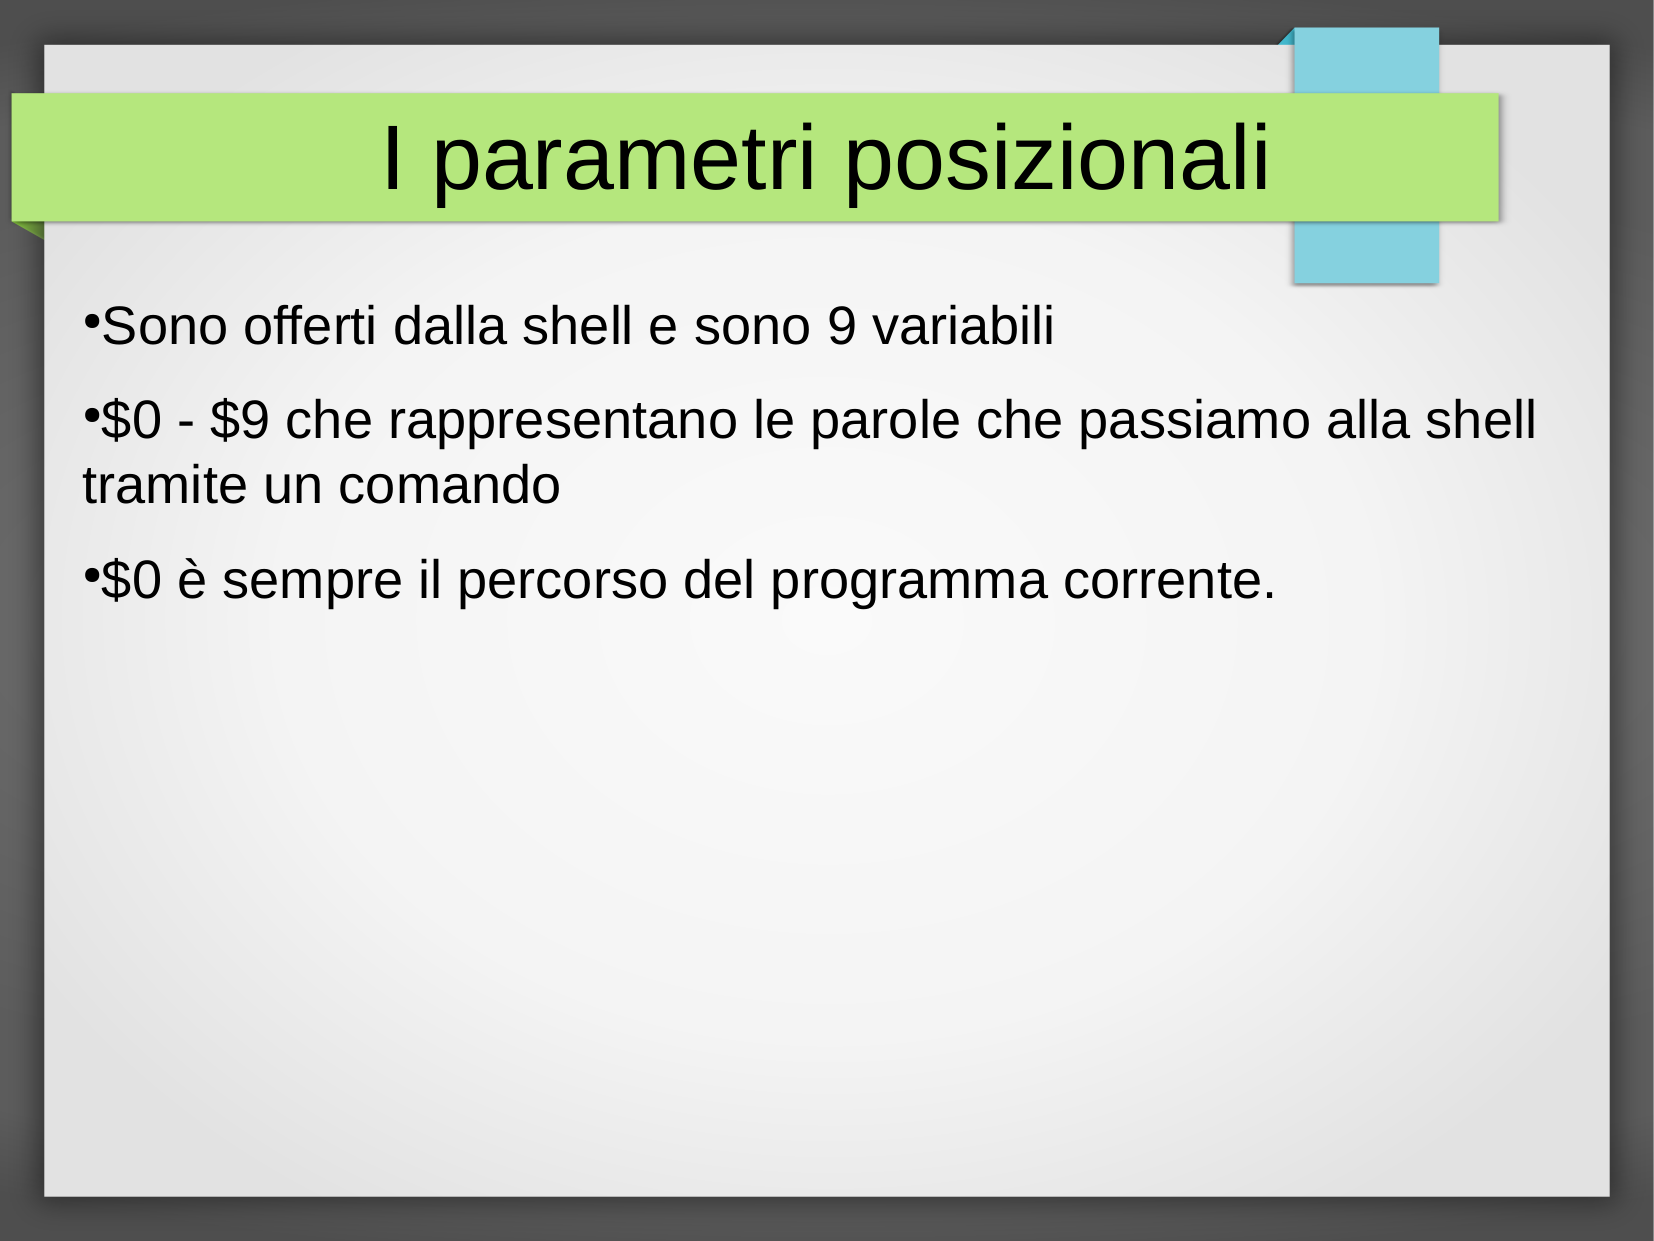

# I parametri posizionali
Sono offerti dalla shell e sono 9 variabili
$0 - $9 che rappresentano le parole che passiamo alla shell tramite un comando
$0 è sempre il percorso del programma corrente.